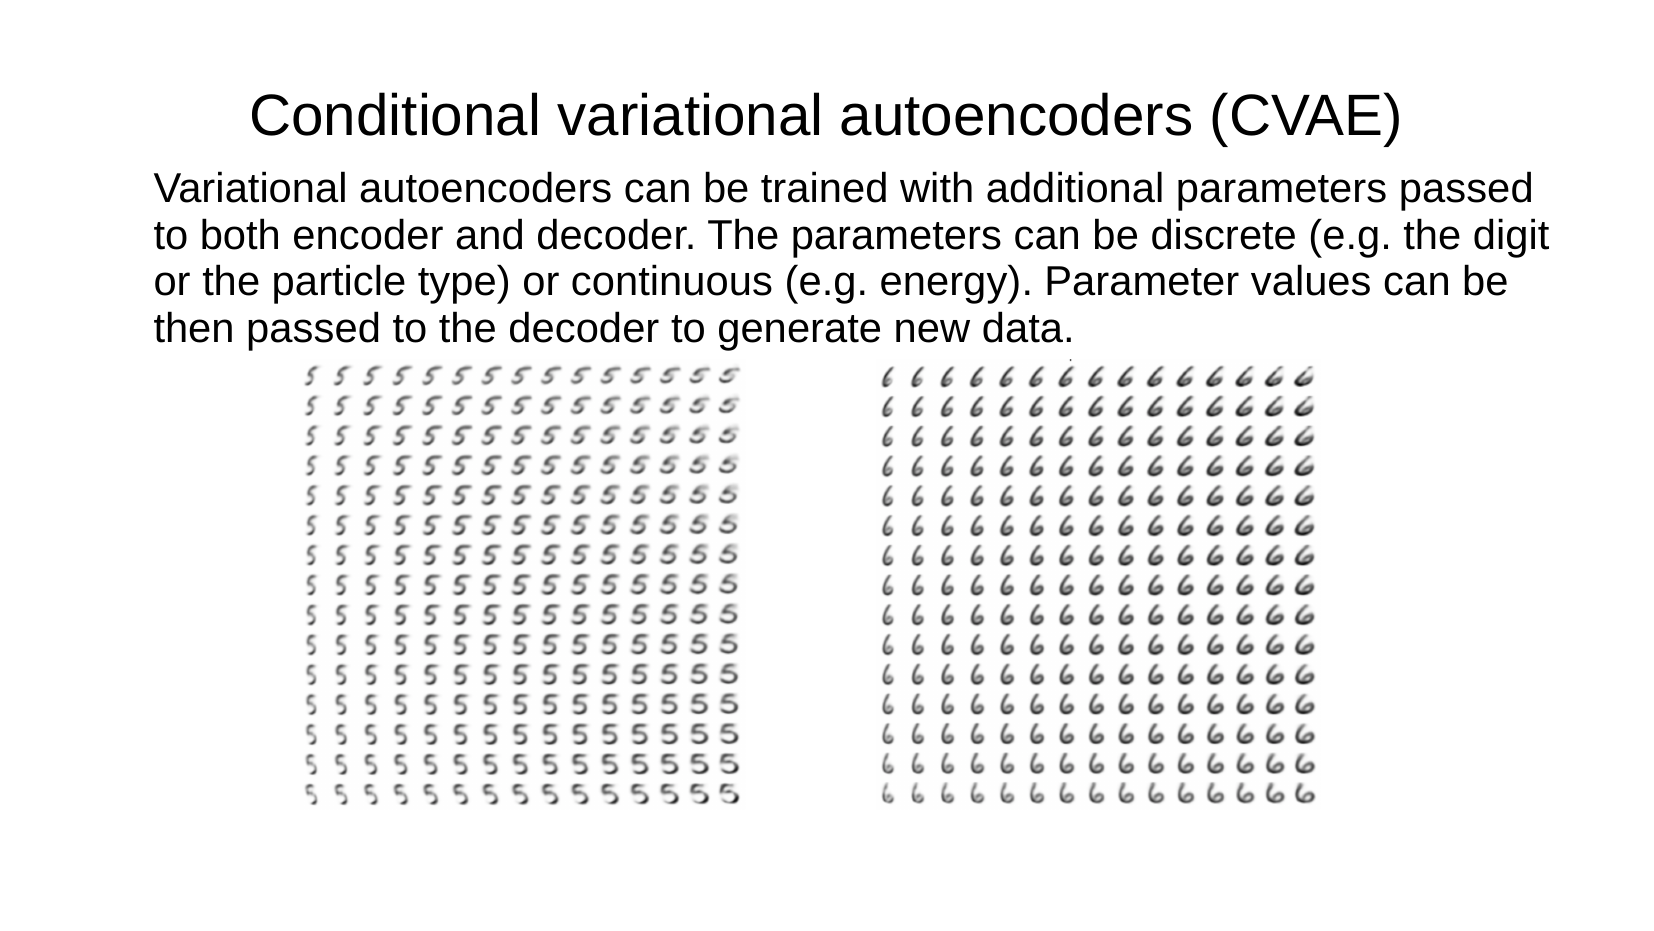

# Conditional variational autoencoders (CVAE)
Variational autoencoders can be trained with additional parameters passed to both encoder and decoder. The parameters can be discrete (e.g. the digit or the particle type) or continuous (e.g. energy). Parameter values can be then passed to the decoder to generate new data.